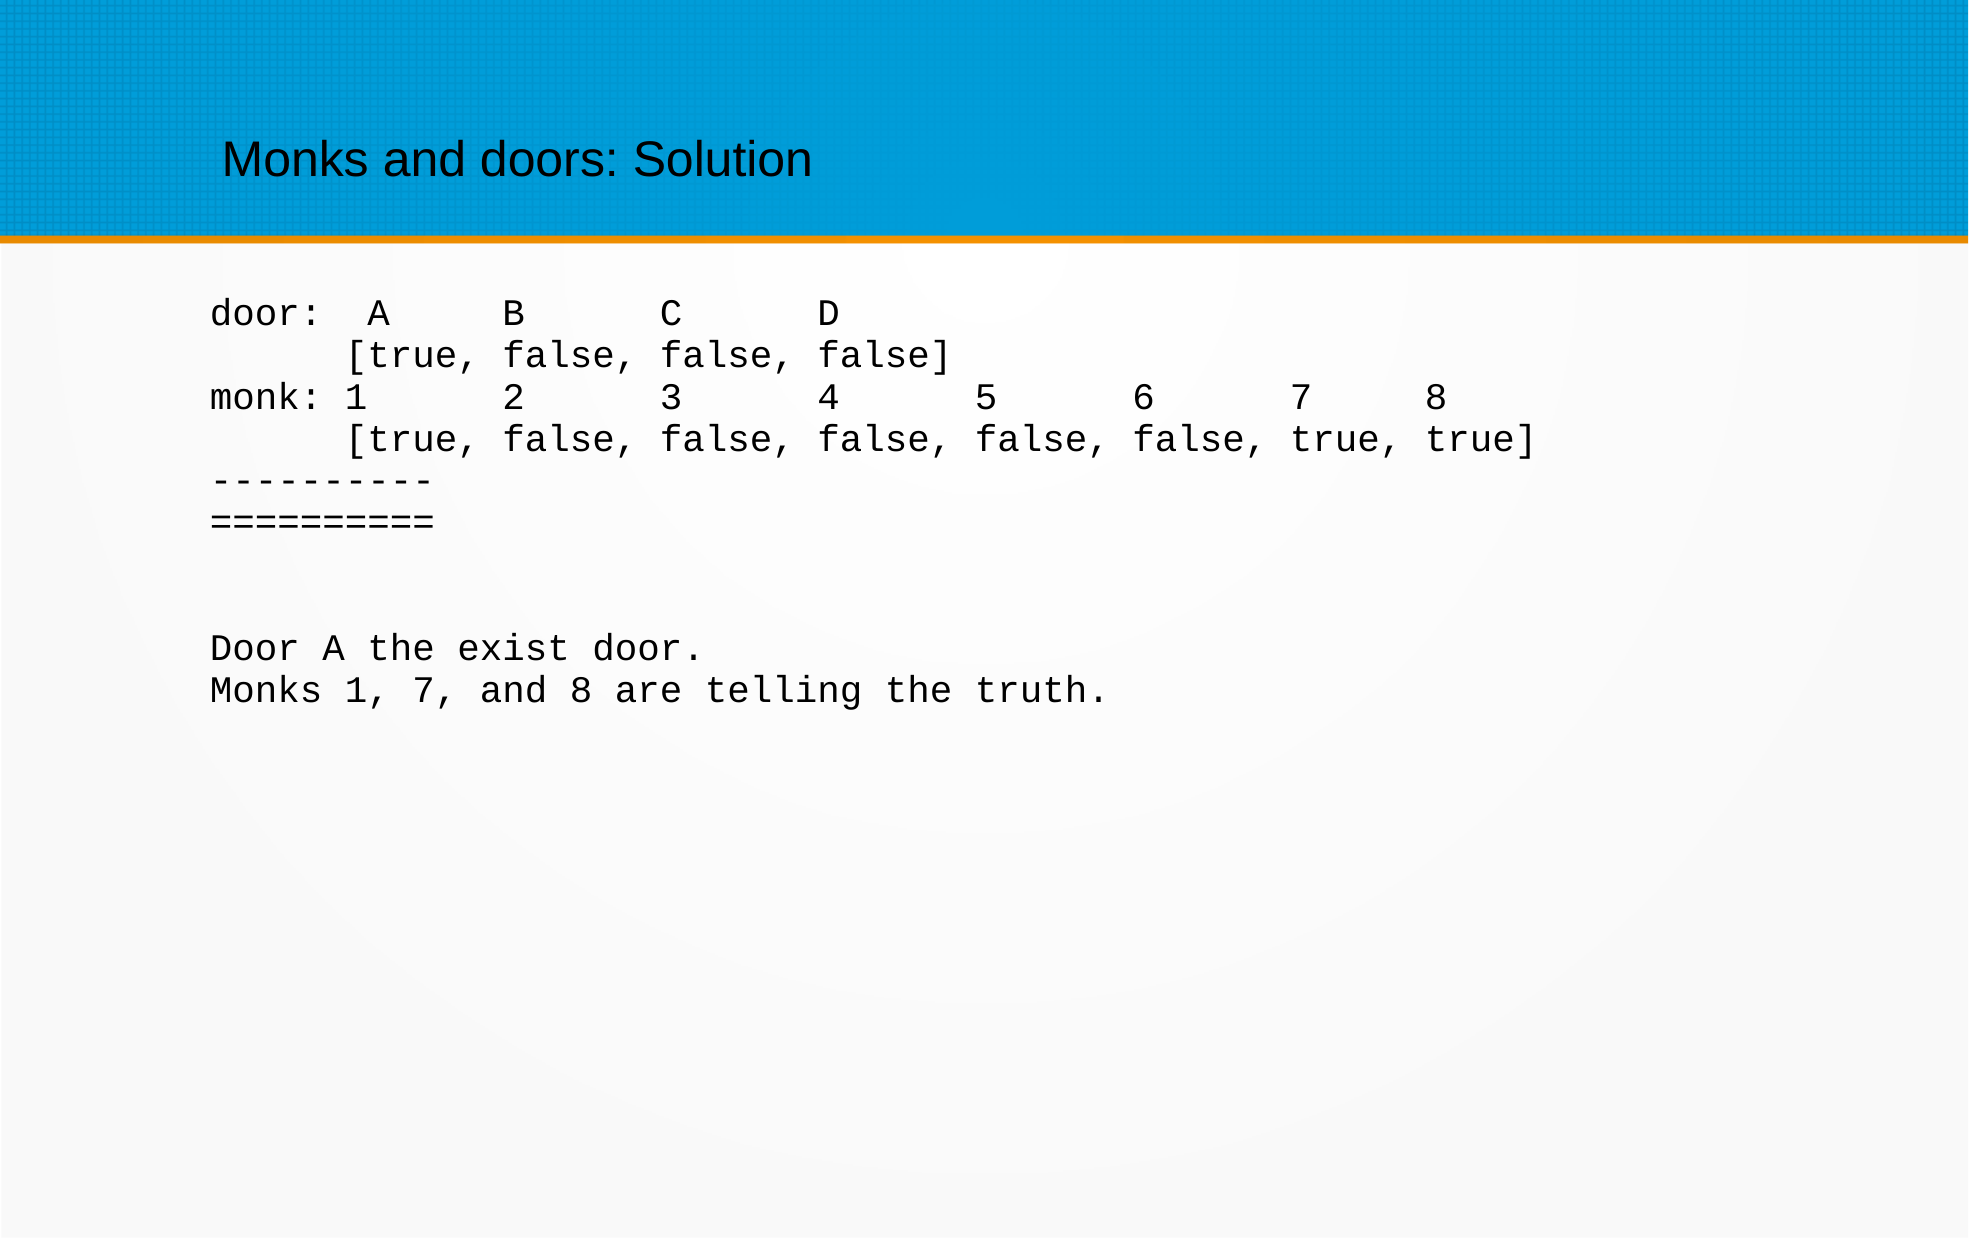

Monks and doors: Solution
door: A B C D
 [true, false, false, false]
monk: 1 2 3 4 5 6 7 8
 [true, false, false, false, false, false, true, true]
----------
==========
Door A the exist door.
Monks 1, 7, and 8 are telling the truth.